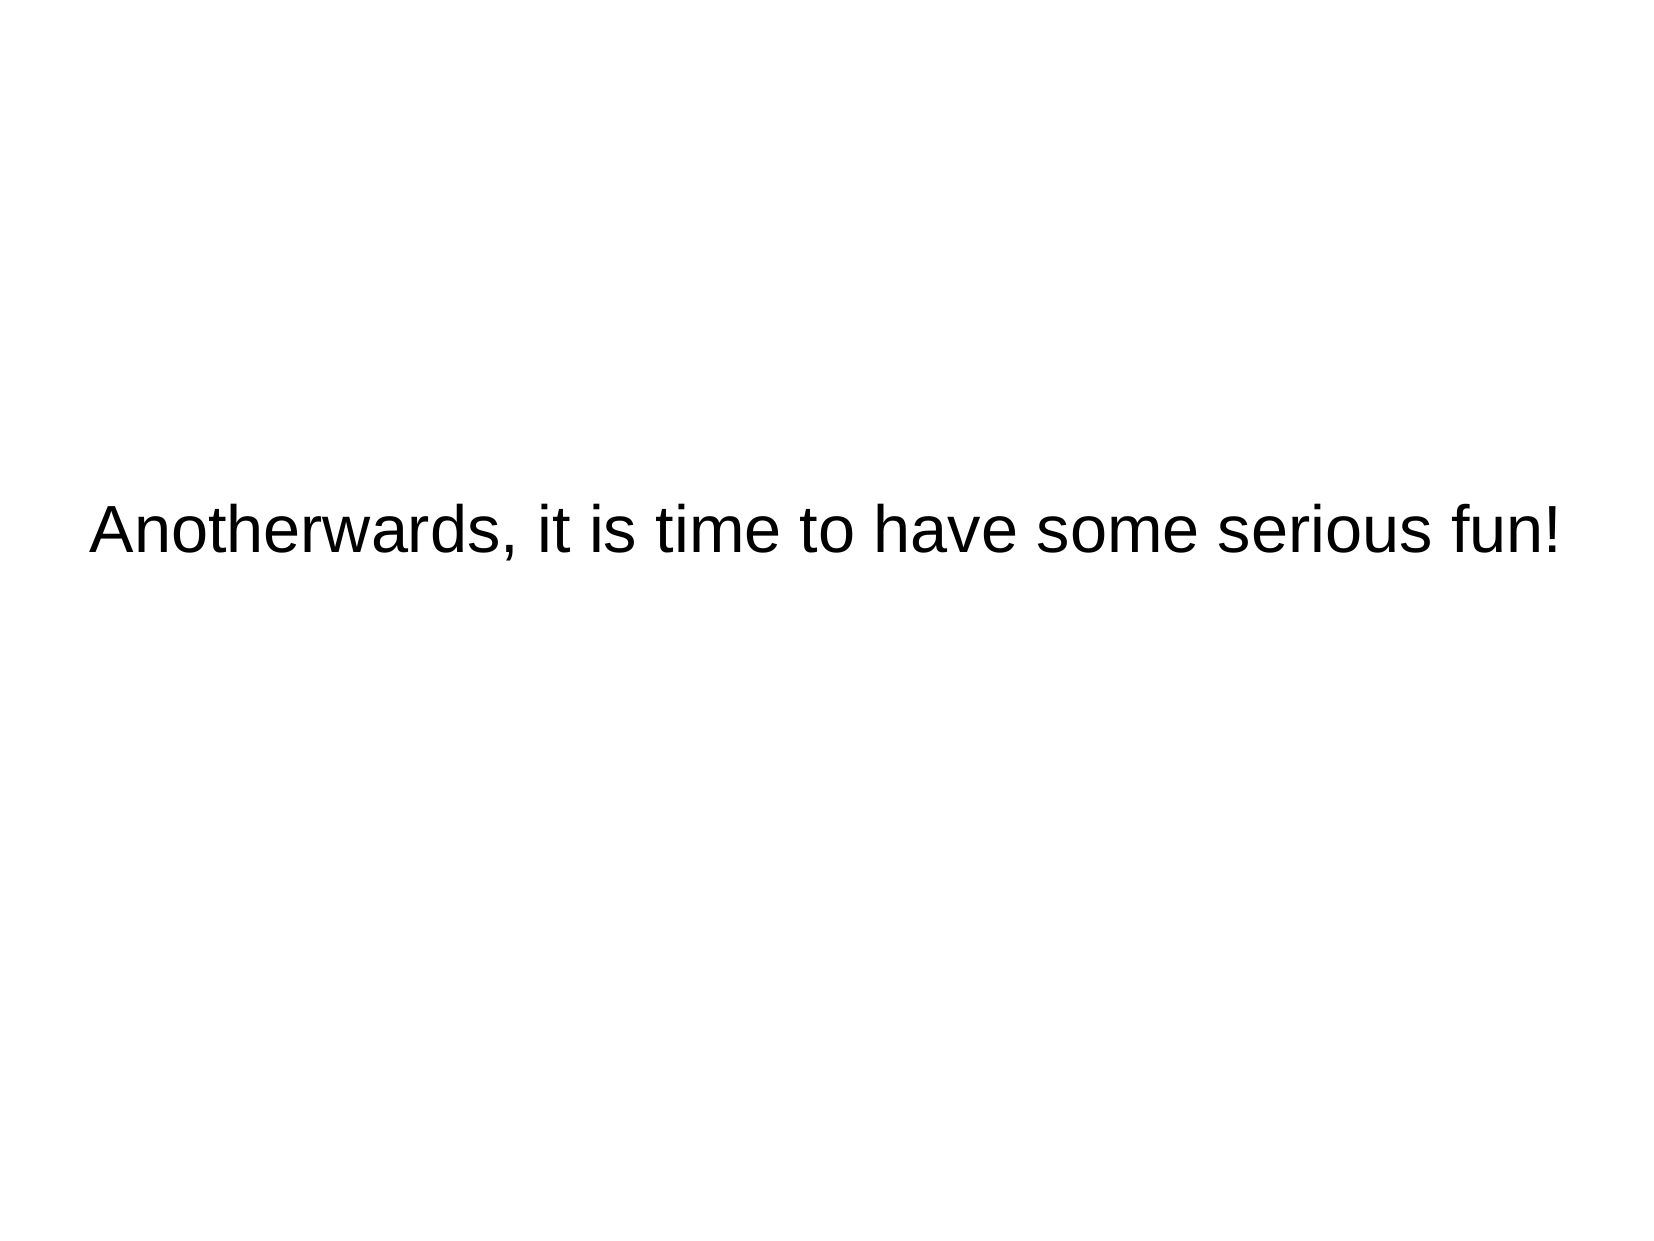

# Anotherwards, it is time to have some serious fun!